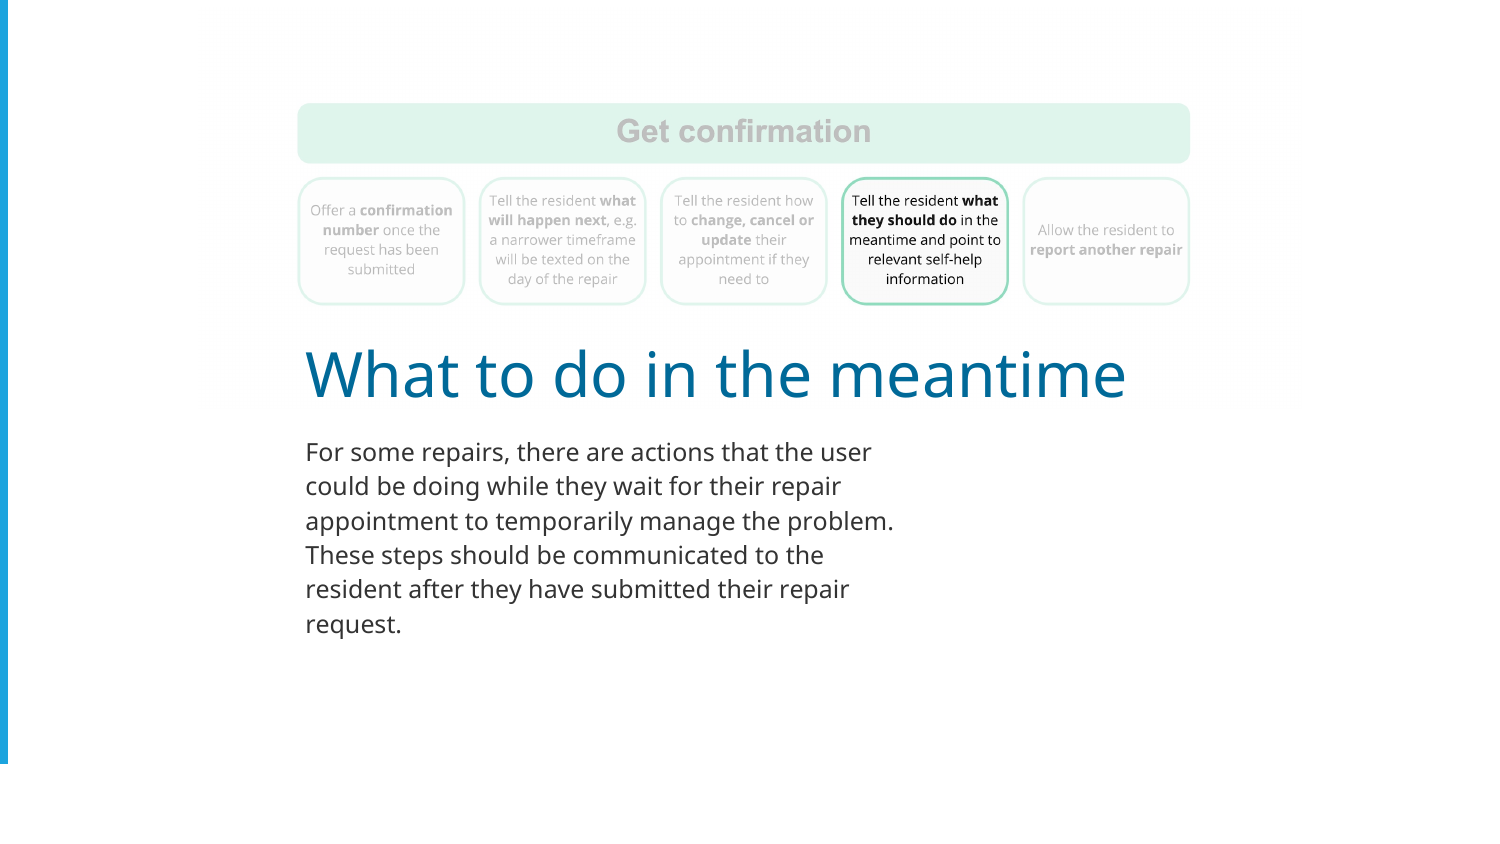

What to do in the meantime
For some repairs, there are actions that the user could be doing while they wait for their repair appointment to temporarily manage the problem. These steps should be communicated to the resident after they have submitted their repair request.